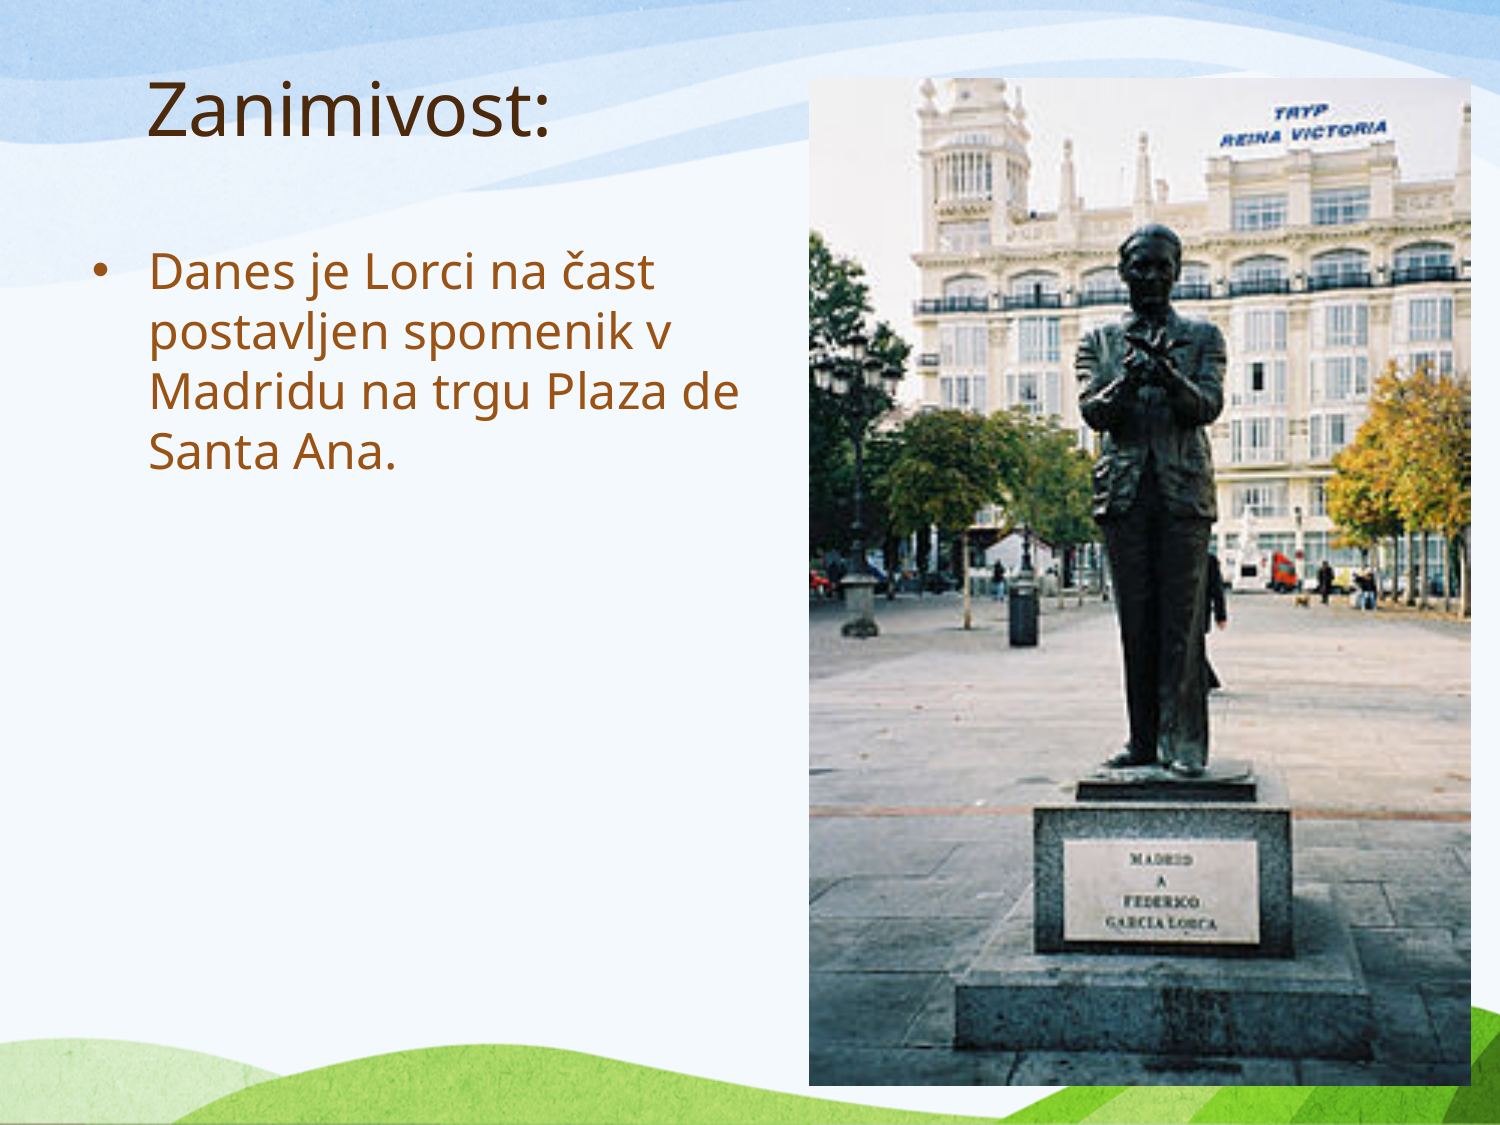

# Zanimivost:
Danes je Lorci na čast postavljen spomenik v Madridu na trgu Plaza de Santa Ana.